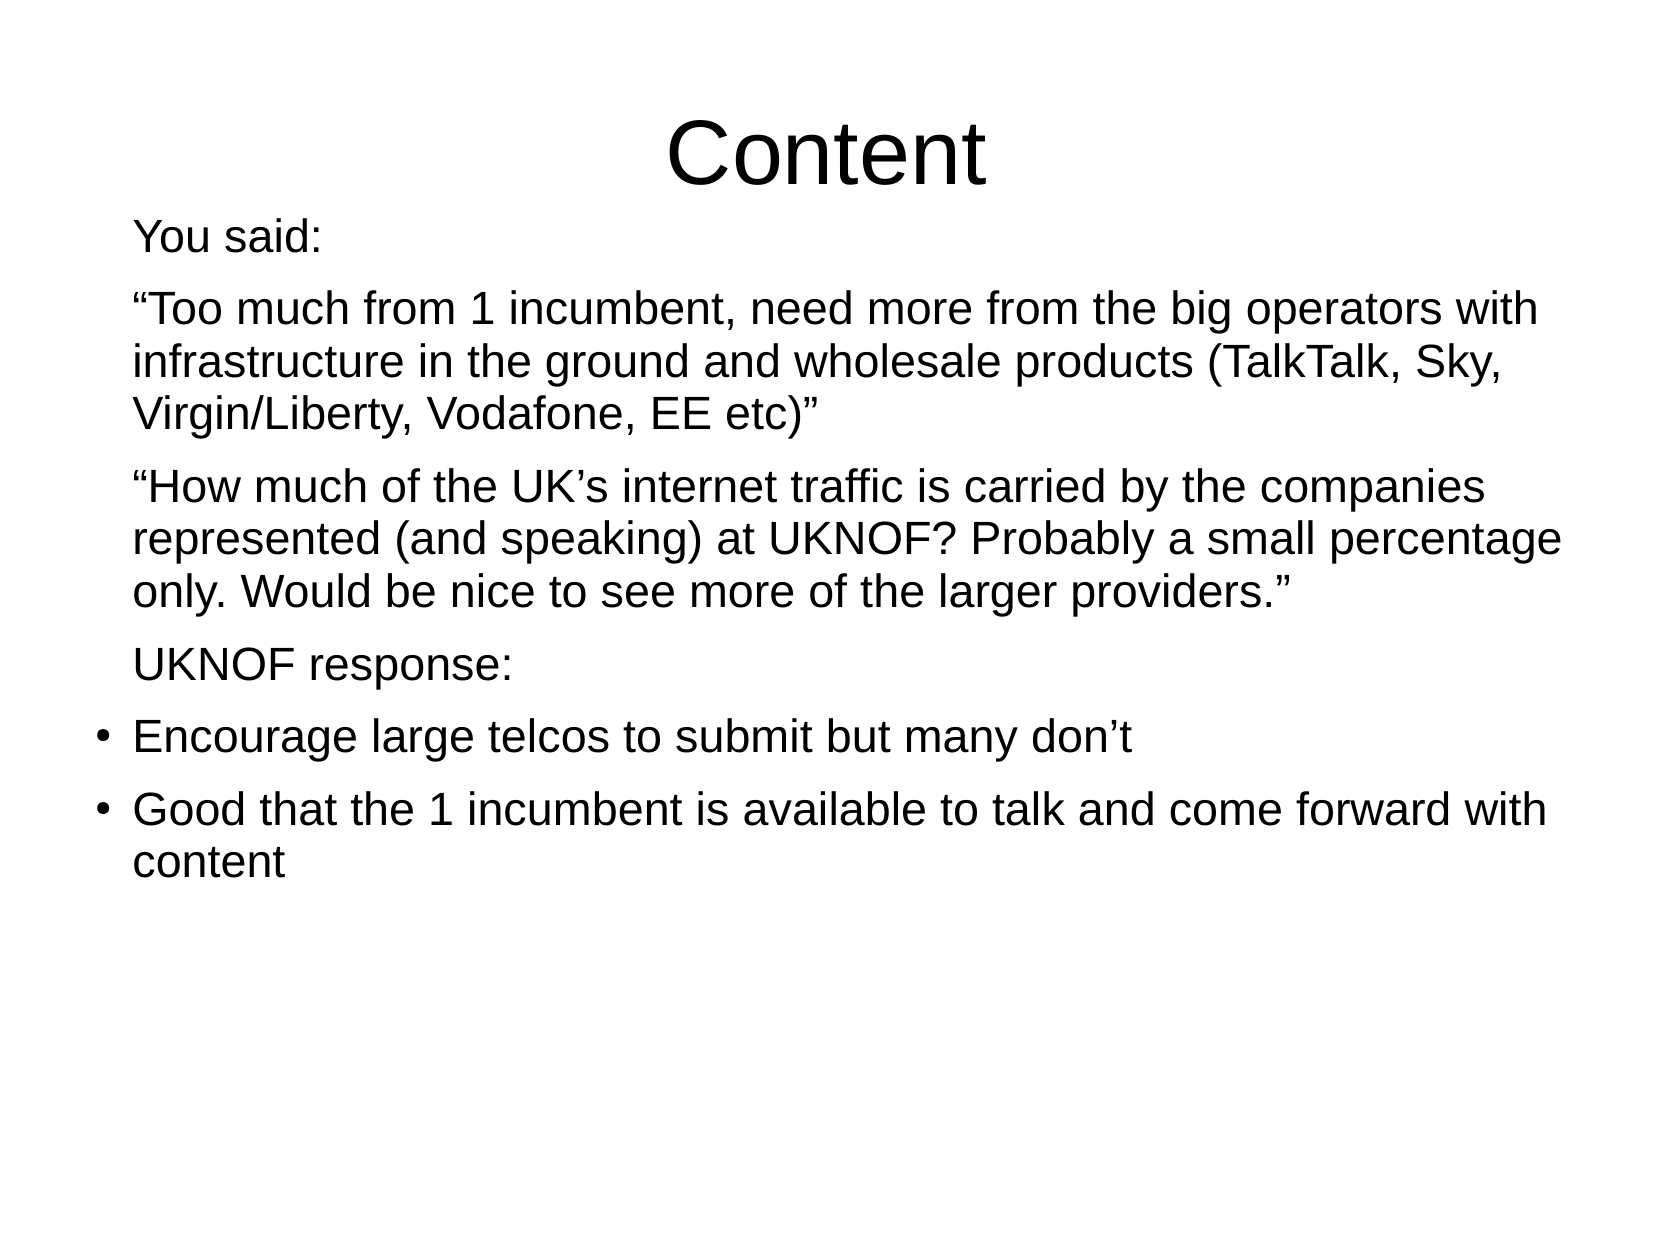

# Content
You said:
“Too much from 1 incumbent, need more from the big operators with infrastructure in the ground and wholesale products (TalkTalk, Sky, Virgin/Liberty, Vodafone, EE etc)”
“How much of the UK’s internet traffic is carried by the companies represented (and speaking) at UKNOF? Probably a small percentage only. Would be nice to see more of the larger providers.”
UKNOF response:
Encourage large telcos to submit but many don’t
Good that the 1 incumbent is available to talk and come forward with content